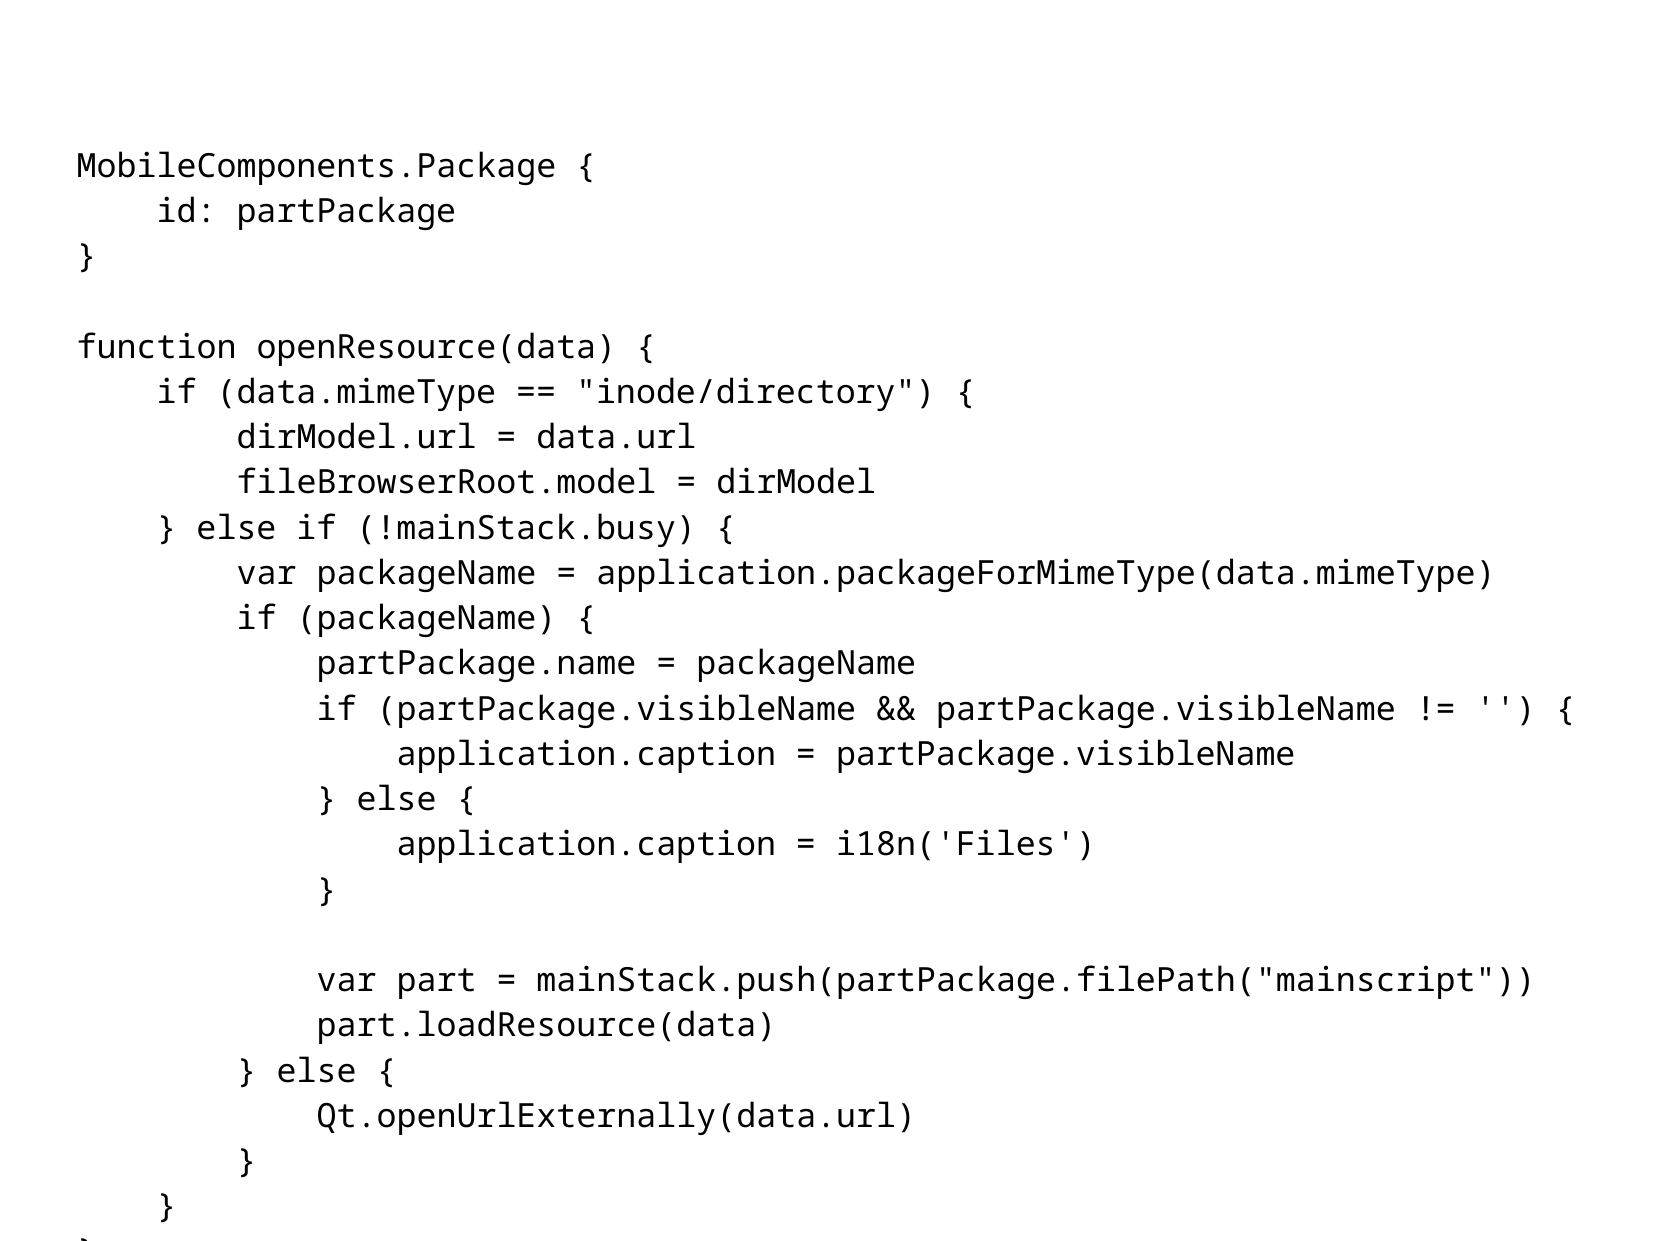

MobileComponents.Package {
 id: partPackage
}
function openResource(data) {
 if (data.mimeType == "inode/directory") {
 dirModel.url = data.url
 fileBrowserRoot.model = dirModel
 } else if (!mainStack.busy) {
 var packageName = application.packageForMimeType(data.mimeType)
 if (packageName) {
 partPackage.name = packageName
 if (partPackage.visibleName && partPackage.visibleName != '') {
 application.caption = partPackage.visibleName
 } else {
 application.caption = i18n('Files')
 }
 var part = mainStack.push(partPackage.filePath("mainscript"))
 part.loadResource(data)
 } else {
 Qt.openUrlExternally(data.url)
 }
 }
}